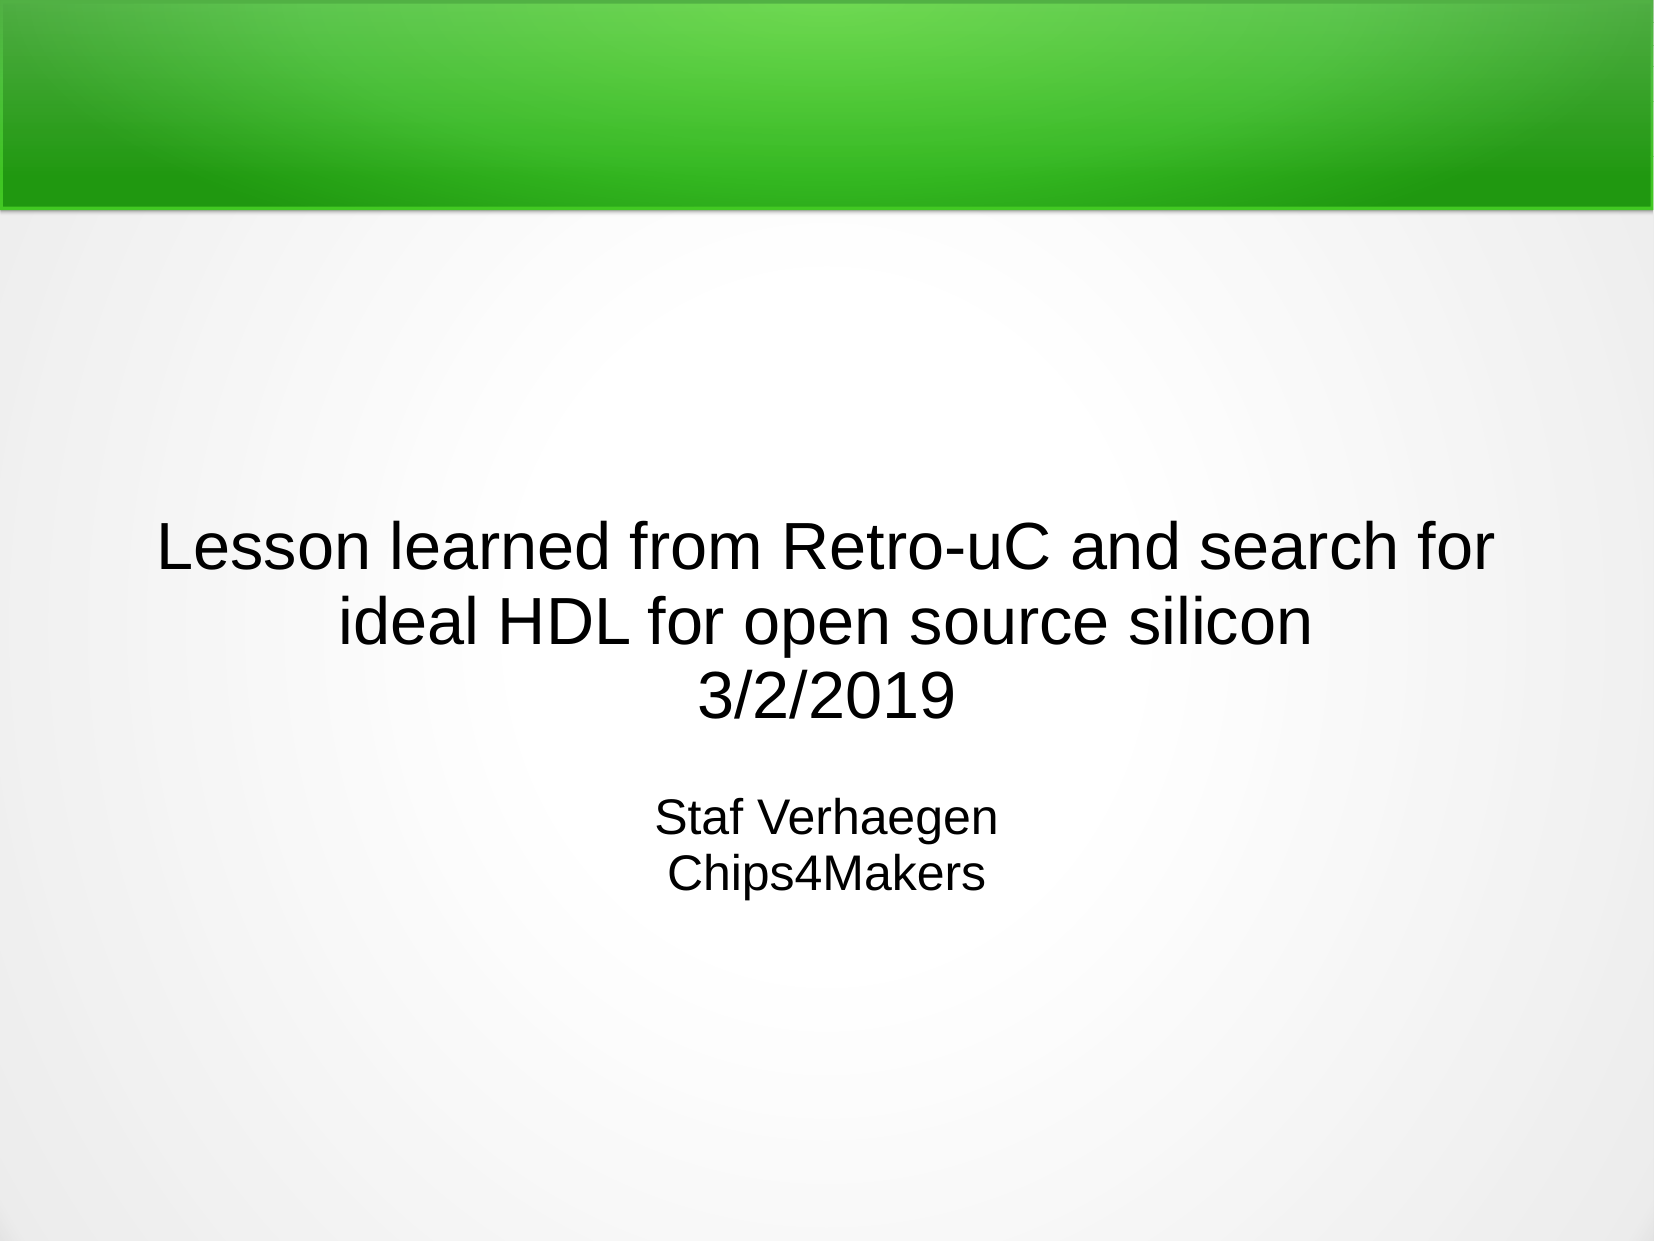

#
Lesson learned from Retro-uC and search for ideal HDL for open source silicon
3/2/2019
Staf Verhaegen
Chips4Makers